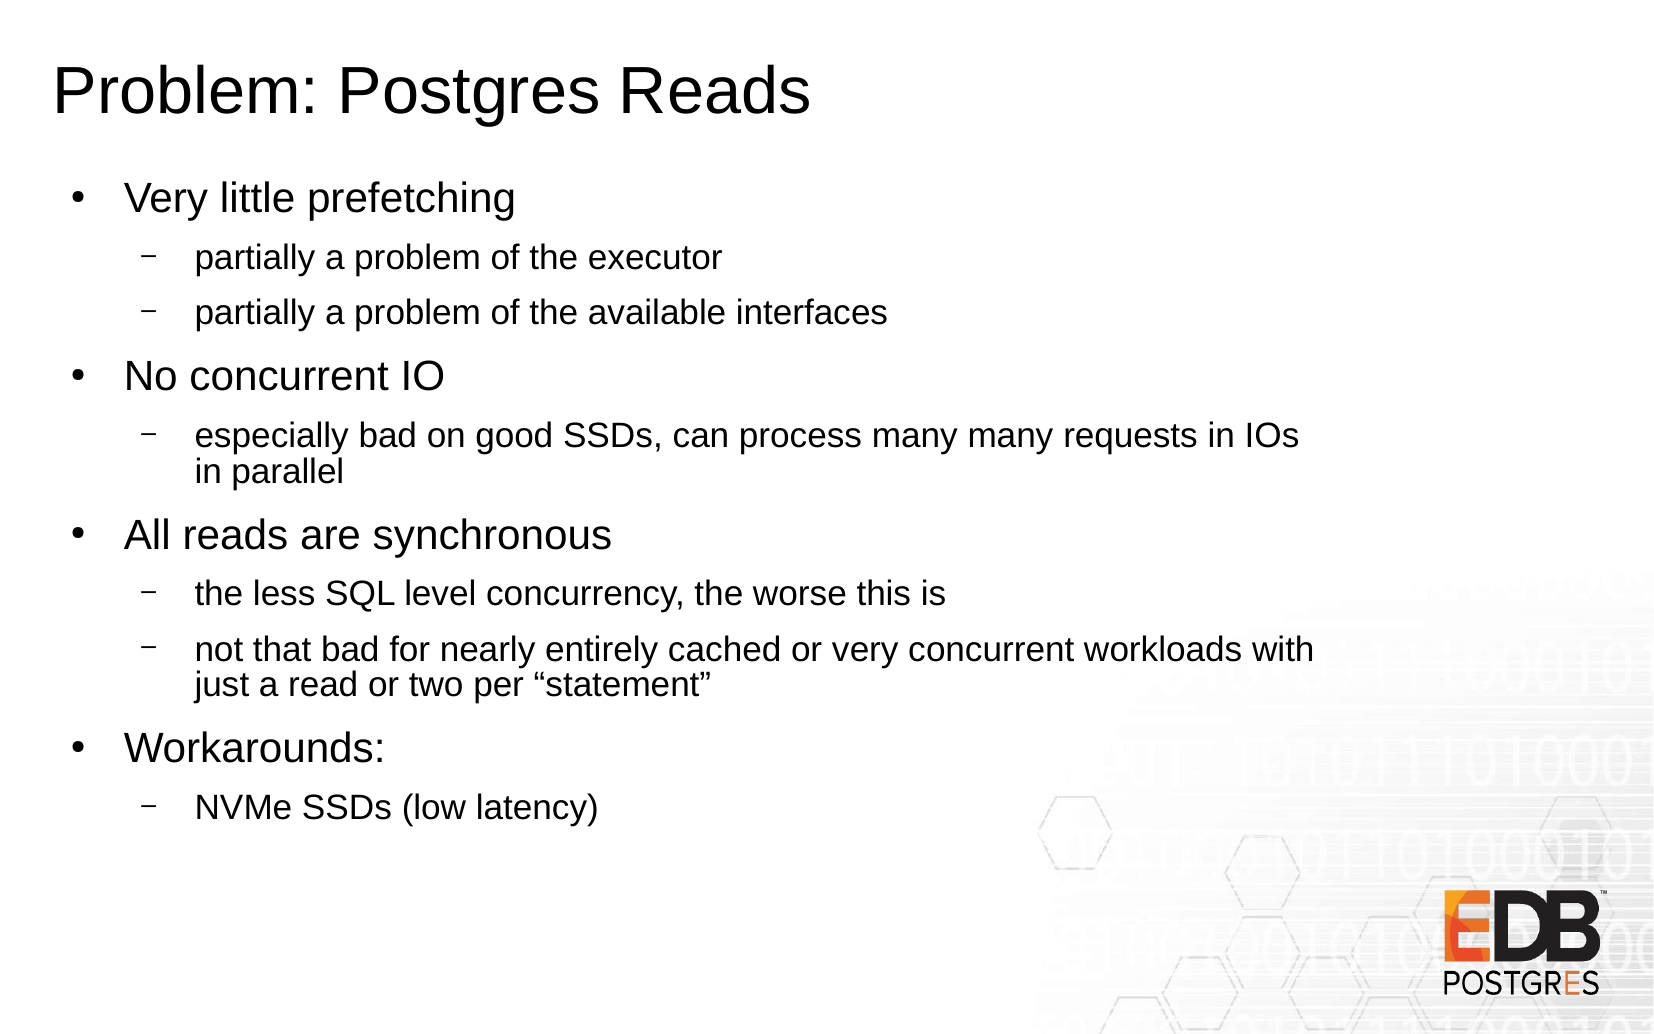

# Problem: Postgres Reads
Very little prefetching
partially a problem of the executor
partially a problem of the available interfaces
No concurrent IO
especially bad on good SSDs, can process many many requests in IOs in parallel
All reads are synchronous
the less SQL level concurrency, the worse this is
not that bad for nearly entirely cached or very concurrent workloads with just a read or two per “statement”
Workarounds:
NVMe SSDs (low latency)